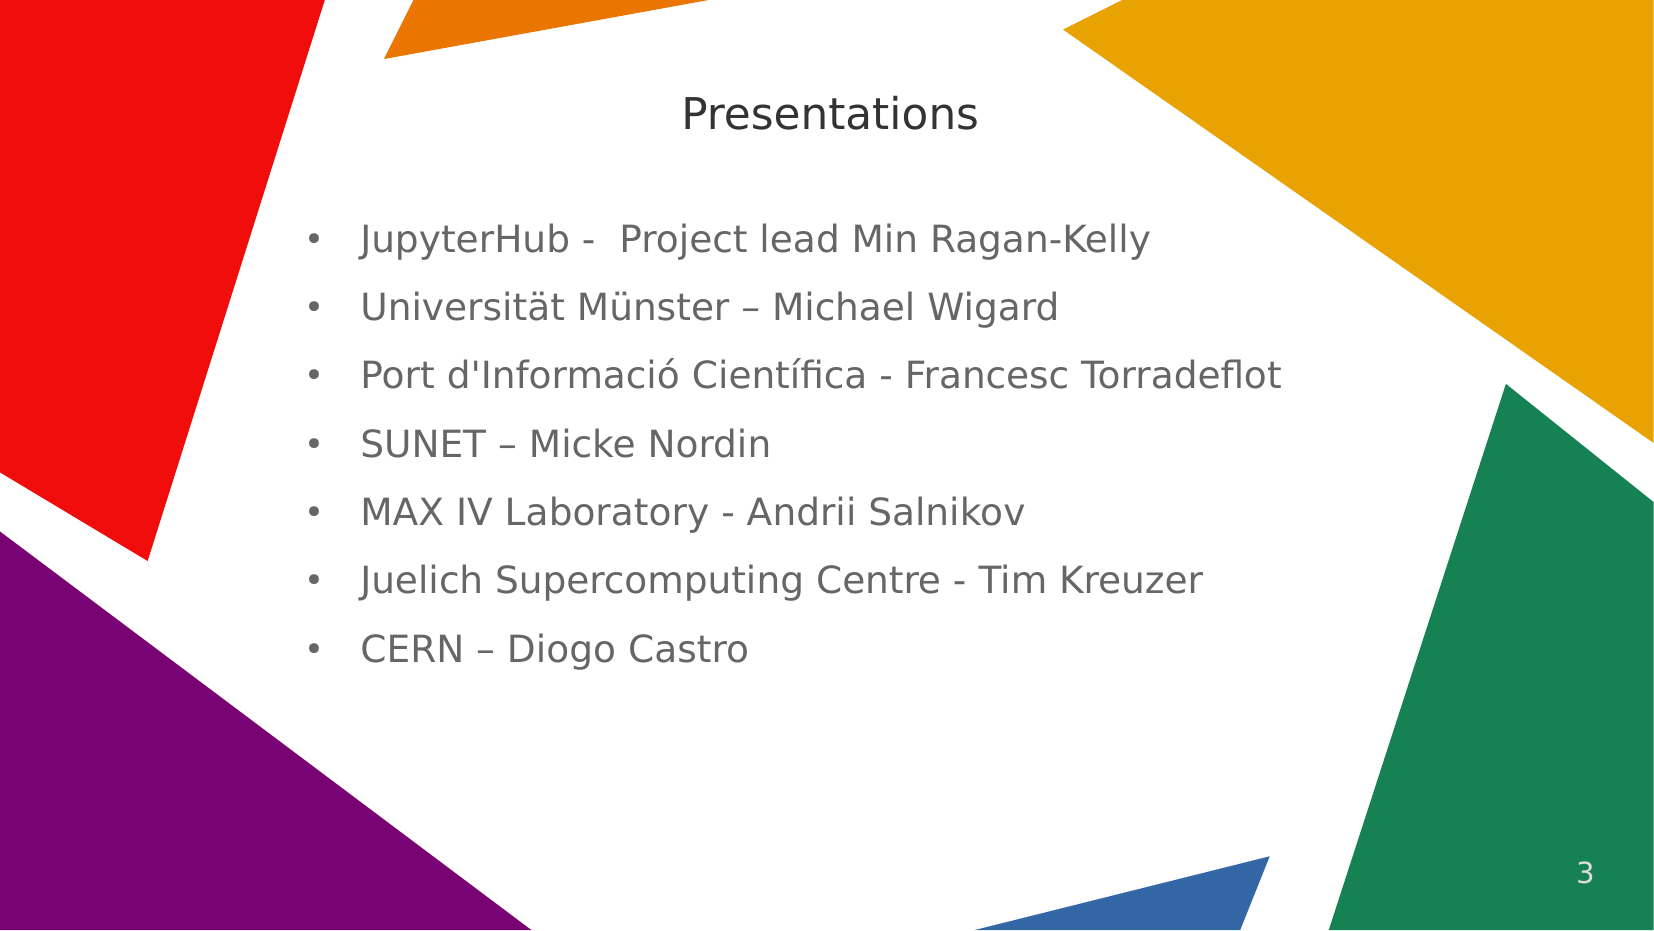

# Presentations
JupyterHub - Project lead Min Ragan-Kelly
Universität Münster – Michael Wigard
Port d'Informació Científica - Francesc Torradeflot
SUNET – Micke Nordin
MAX IV Laboratory - Andrii Salnikov
Juelich Supercomputing Centre - Tim Kreuzer
CERN – Diogo Castro
3